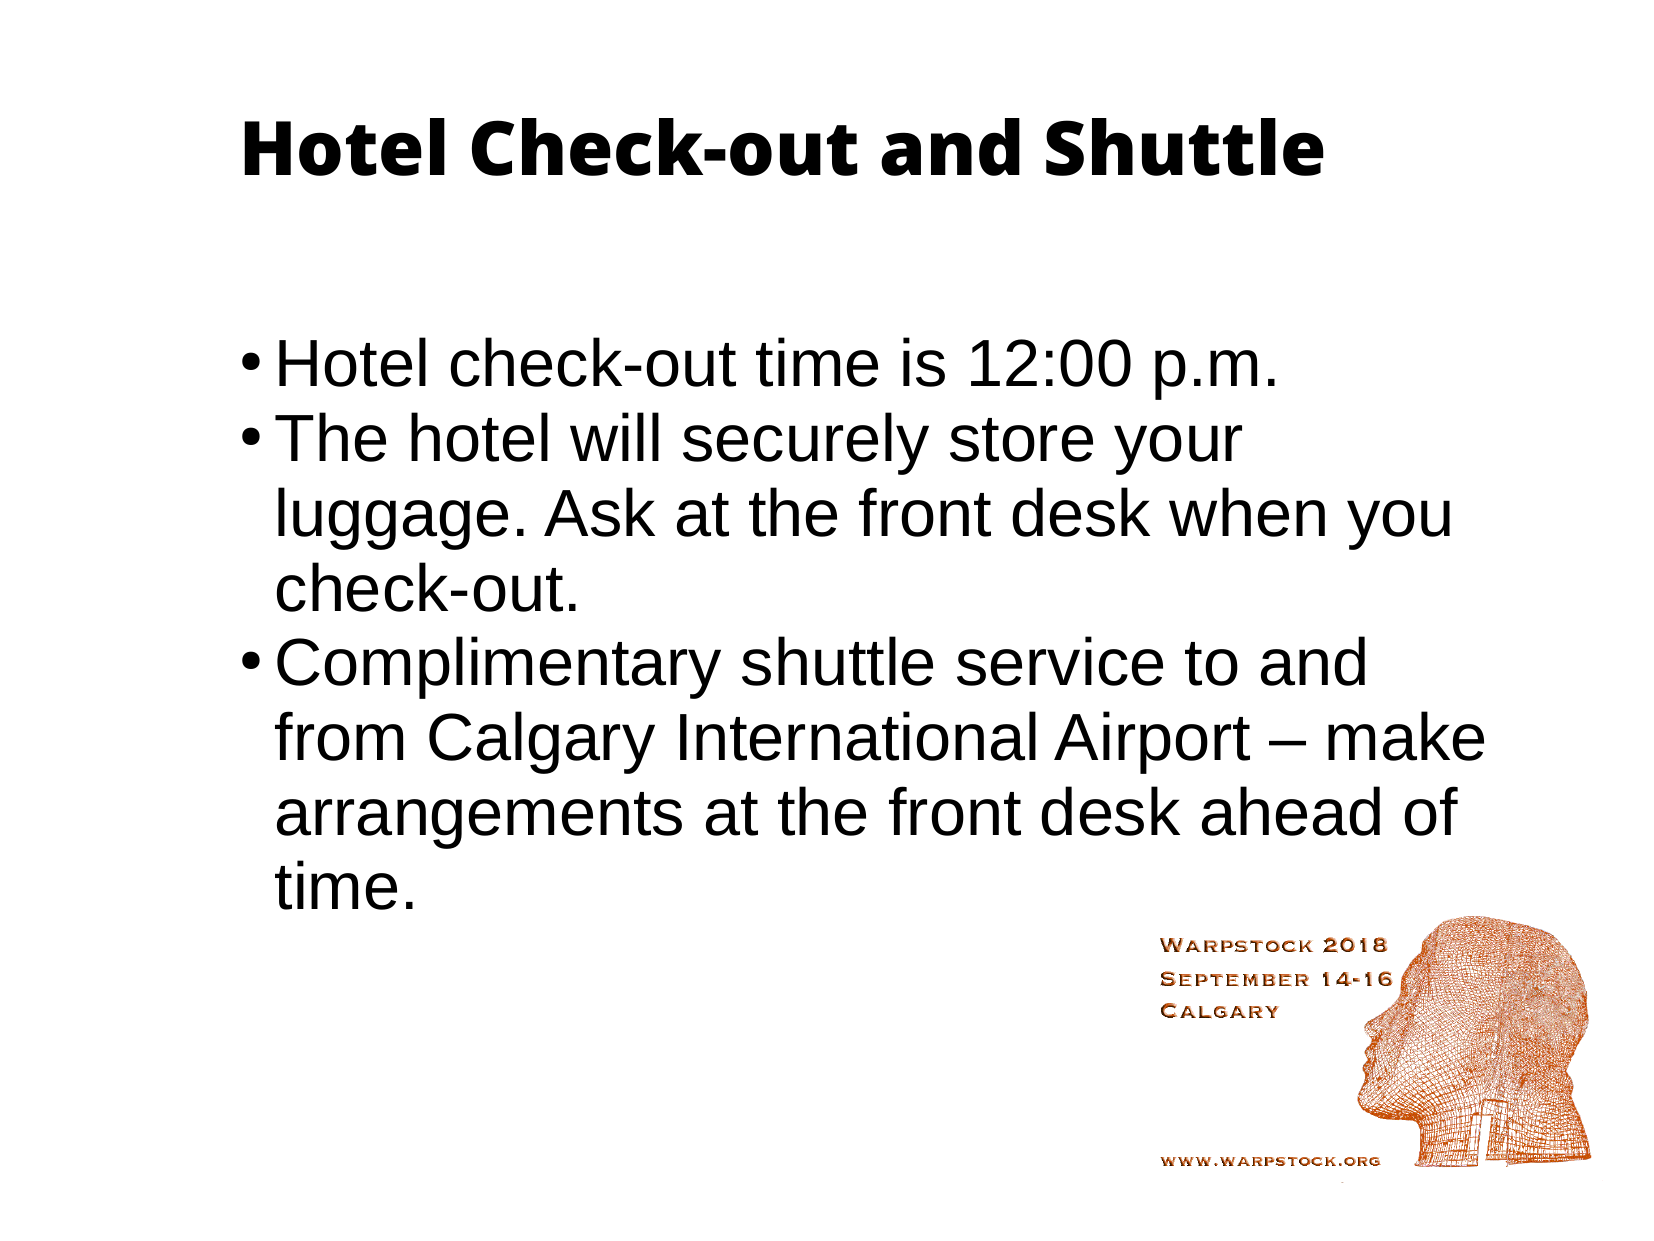

Hotel Check-out and Shuttle
Hotel check-out time is 12:00 p.m.
The hotel will securely store your luggage. Ask at the front desk when you check-out.
Complimentary shuttle service to and from Calgary International Airport – make arrangements at the front desk ahead of time.